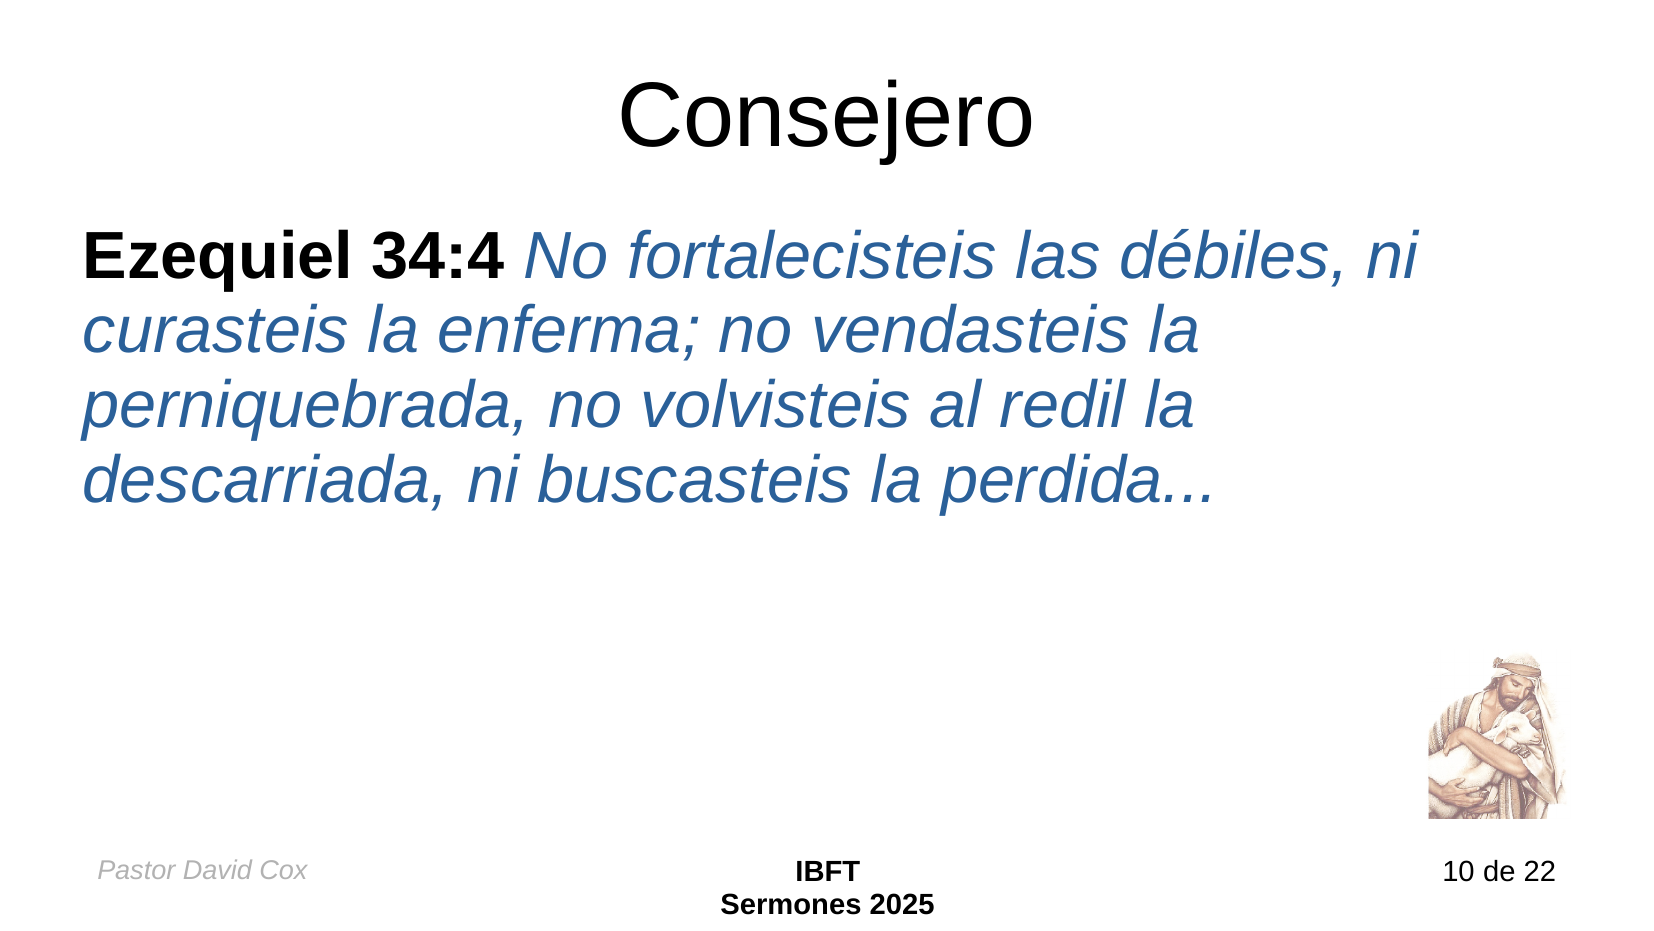

# Consejero
Ezequiel 34:4 No fortalecisteis las débiles, ni curasteis la enferma; no vendasteis la perniquebrada, no volvisteis al redil la descarriada, ni buscasteis la perdida...